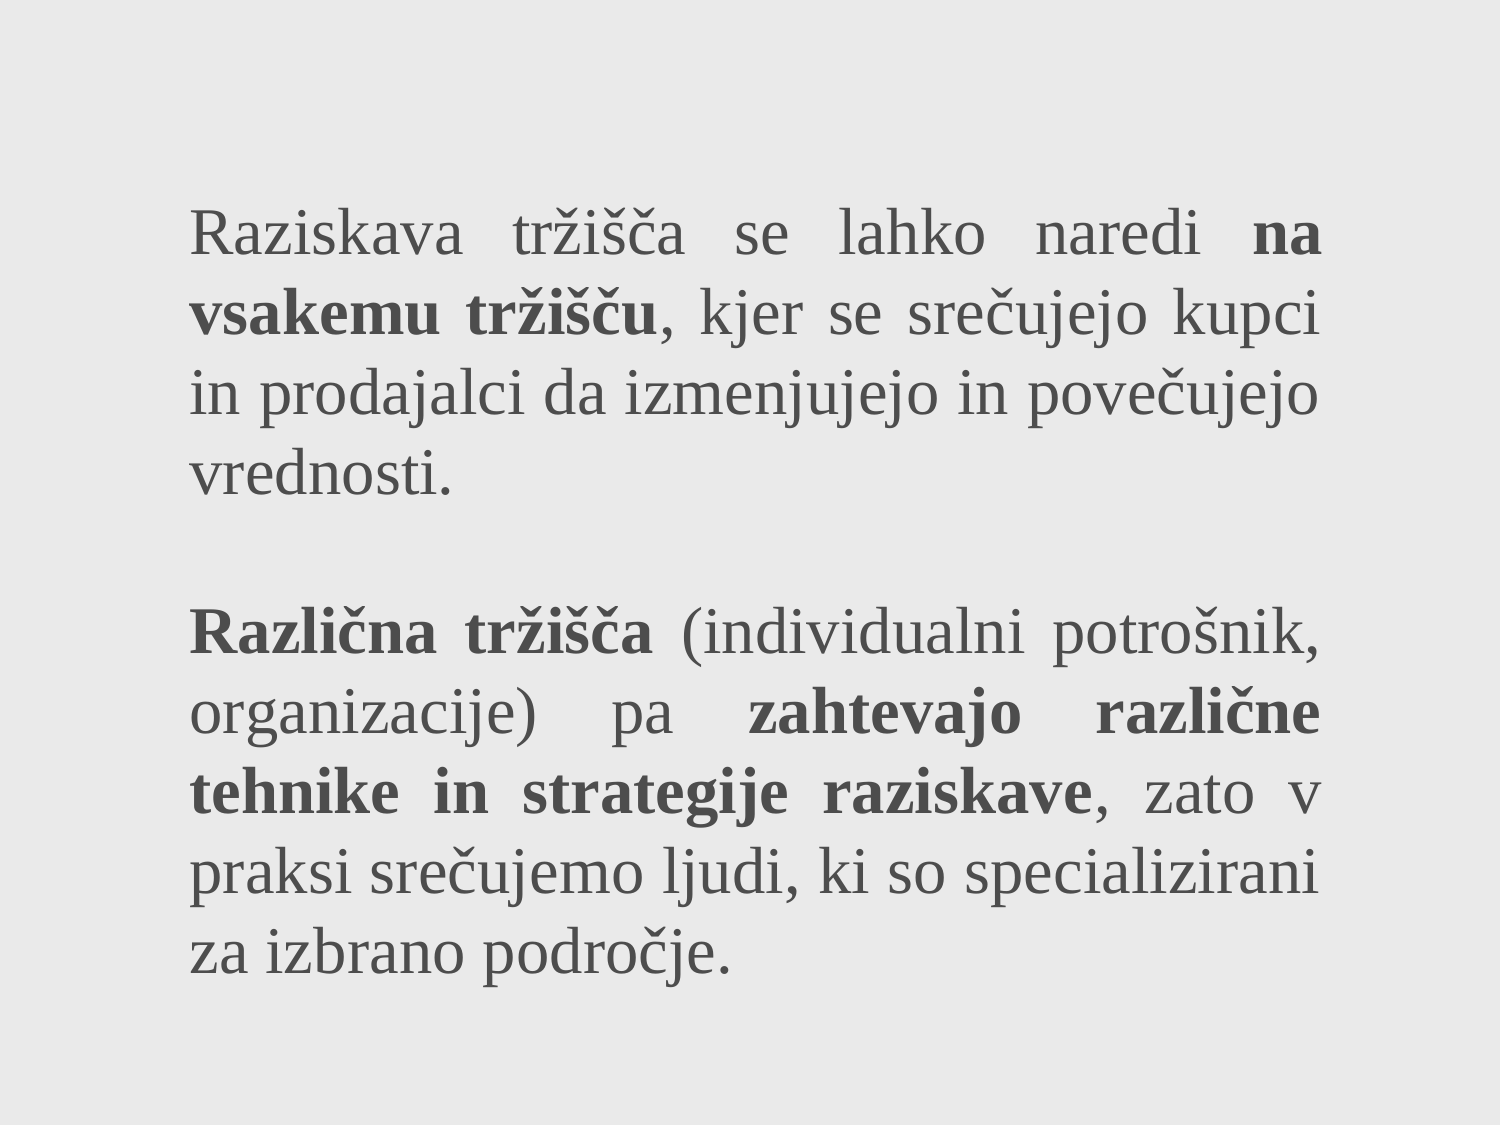

Raziskava tržišča se lahko naredi na vsakemu tržišču, kjer se srečujejo kupci in prodajalci da izmenjujejo in povečujejo vrednosti.
Različna tržišča (individualni potrošnik, organizacije) pa zahtevajo različne tehnike in strategije raziskave, zato v praksi srečujemo ljudi, ki so specializirani za izbrano področje.